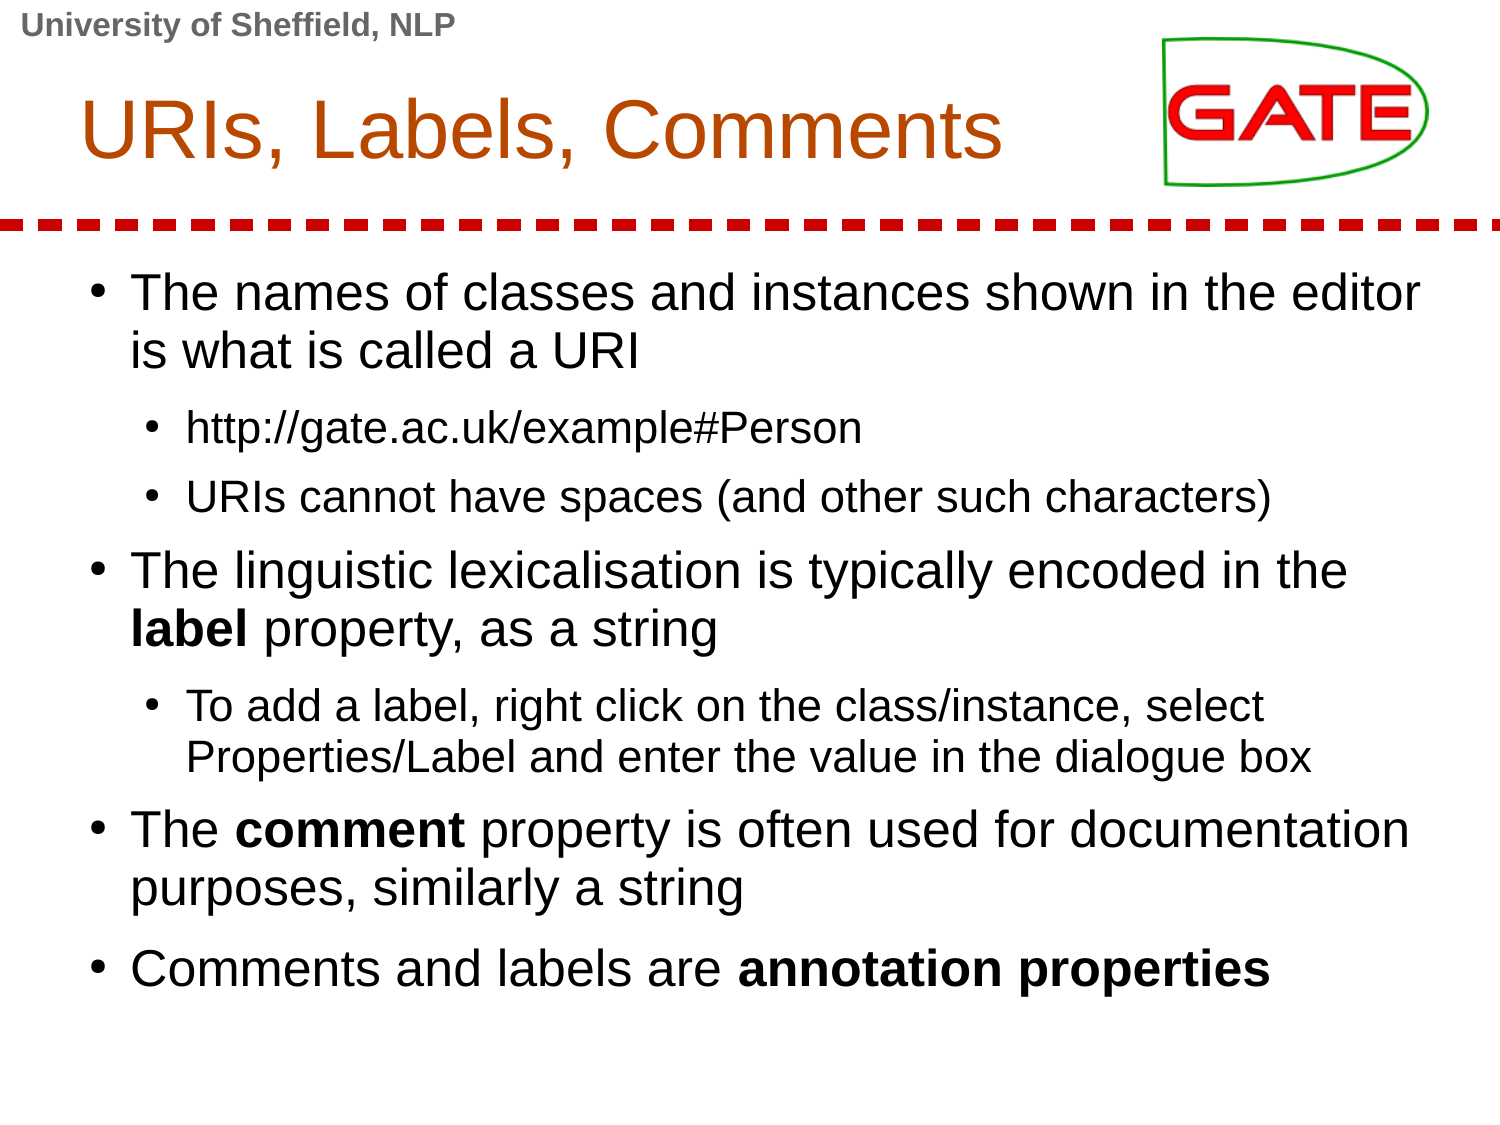

# URIs, Labels, Comments
The names of classes and instances shown in the editor is what is called a URI
http://gate.ac.uk/example#Person
URIs cannot have spaces (and other such characters)
The linguistic lexicalisation is typically encoded in the label property, as a string
To add a label, right click on the class/instance, select Properties/Label and enter the value in the dialogue box
The comment property is often used for documentation purposes, similarly a string
Comments and labels are annotation properties